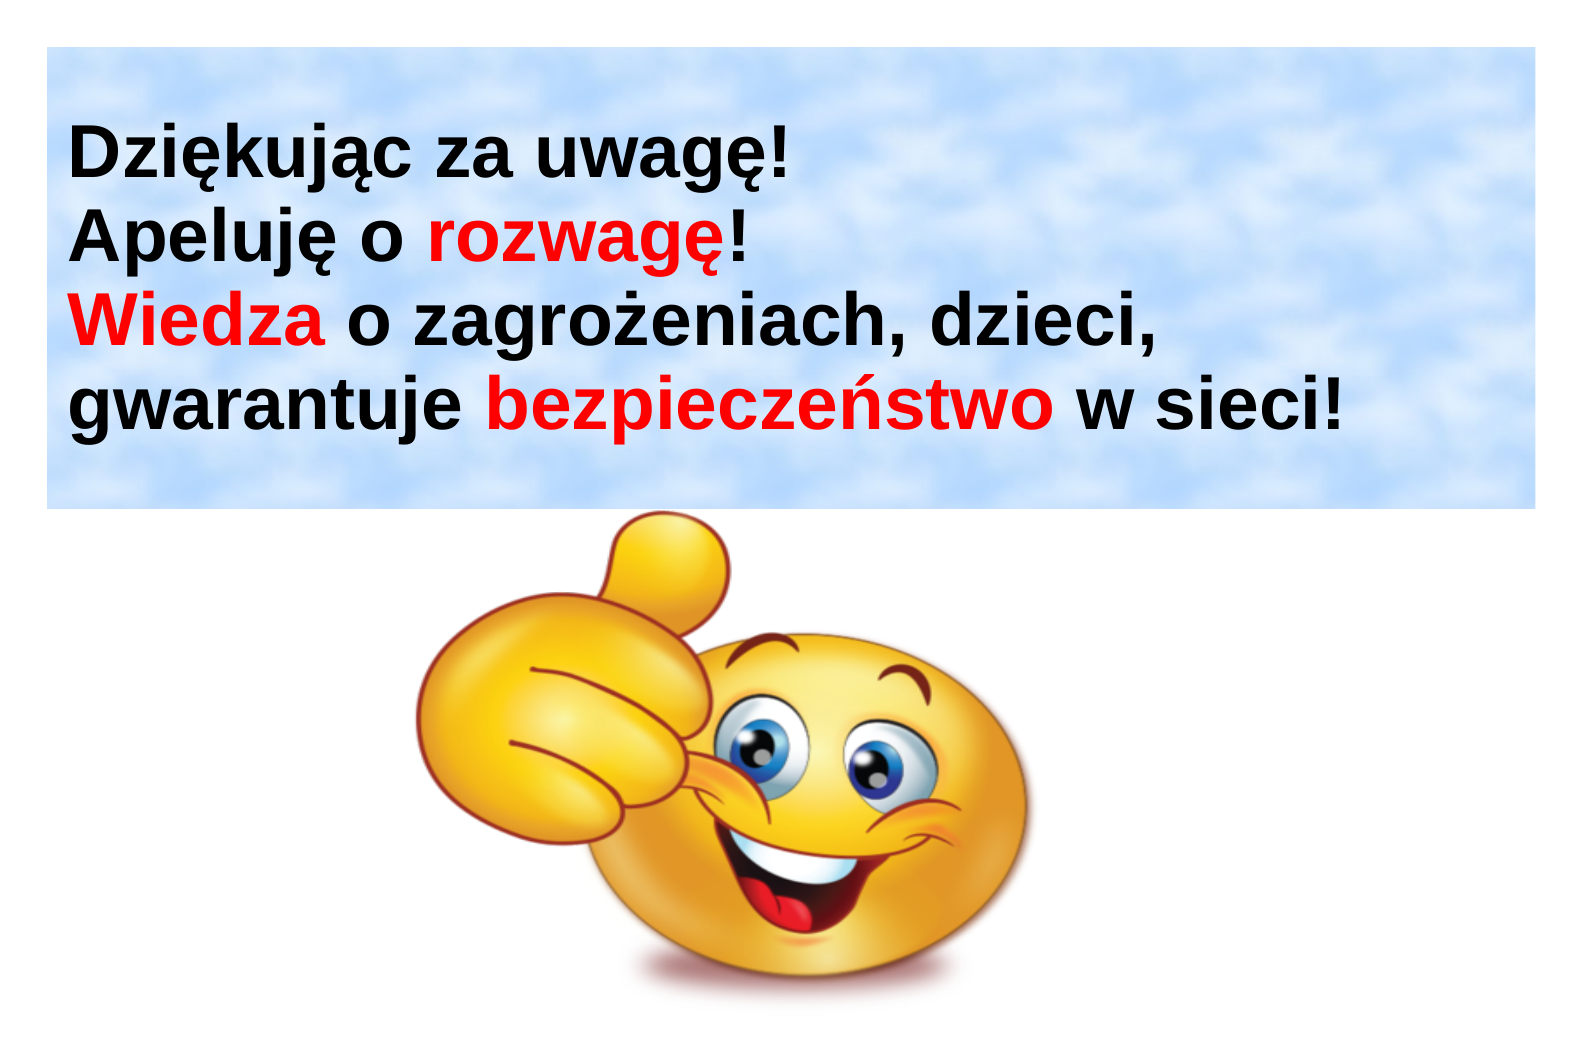

# Dziękując za uwagę!
 Apeluję o rozwagę!
 Wiedza o zagrożeniach, dzieci,
 gwarantuje bezpieczeństwo w sieci!